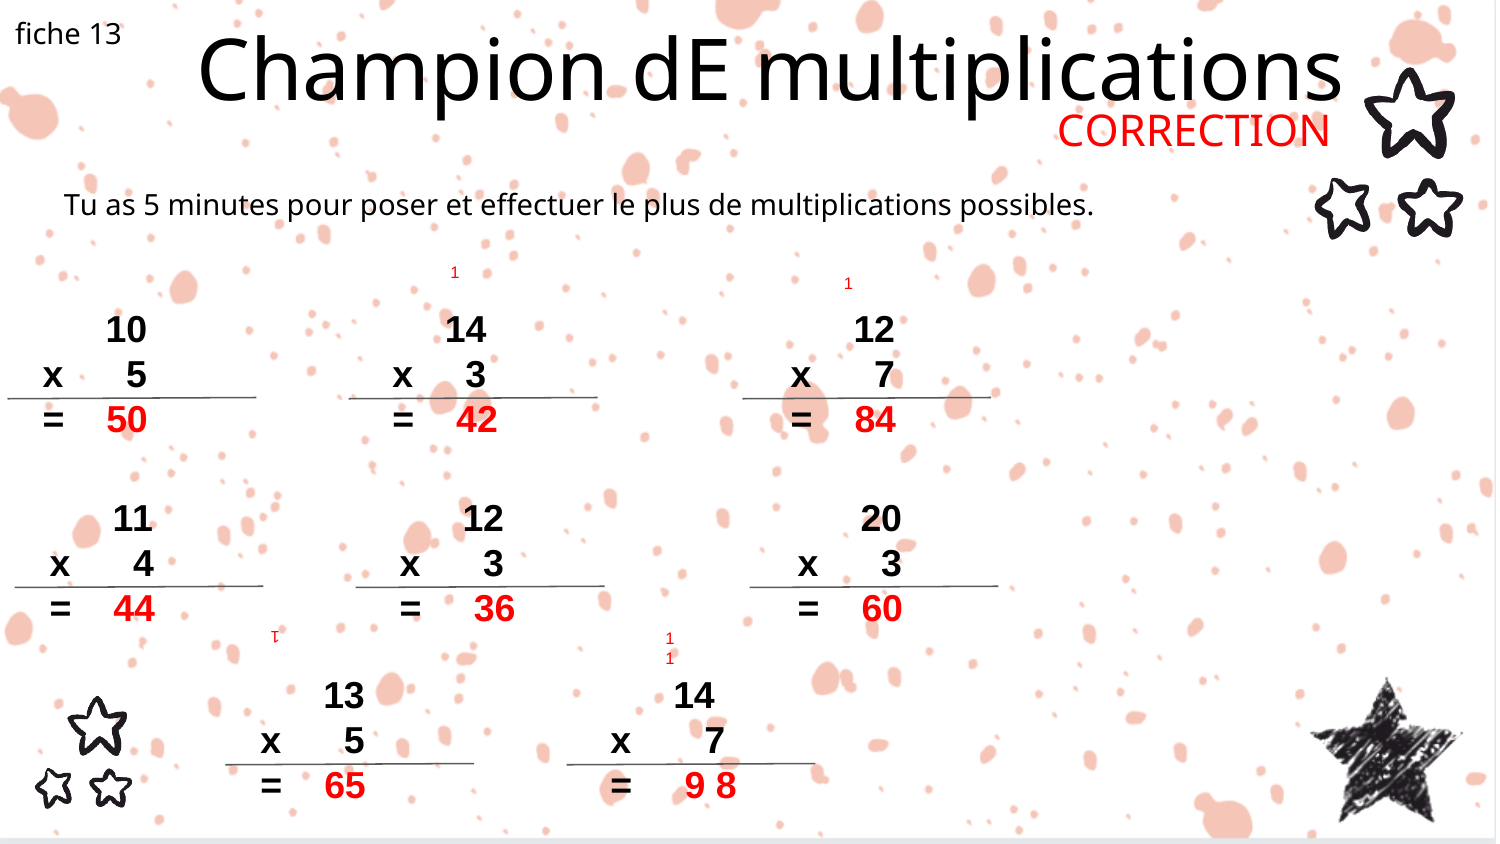

fiche 13
Champion dE multiplications
CORRECTION
Tu as 5 minutes pour poser et effectuer le plus de multiplications possibles.
1
1
 10
x 5
= 50
 14
x 3
= 42
 12
x 7
= 84
1
 11
x 4
= 44
 12
x 3
= 36
 20
x 3
= 60
1
11
 13
x 5
= 65
 14
x 7
= 9 8